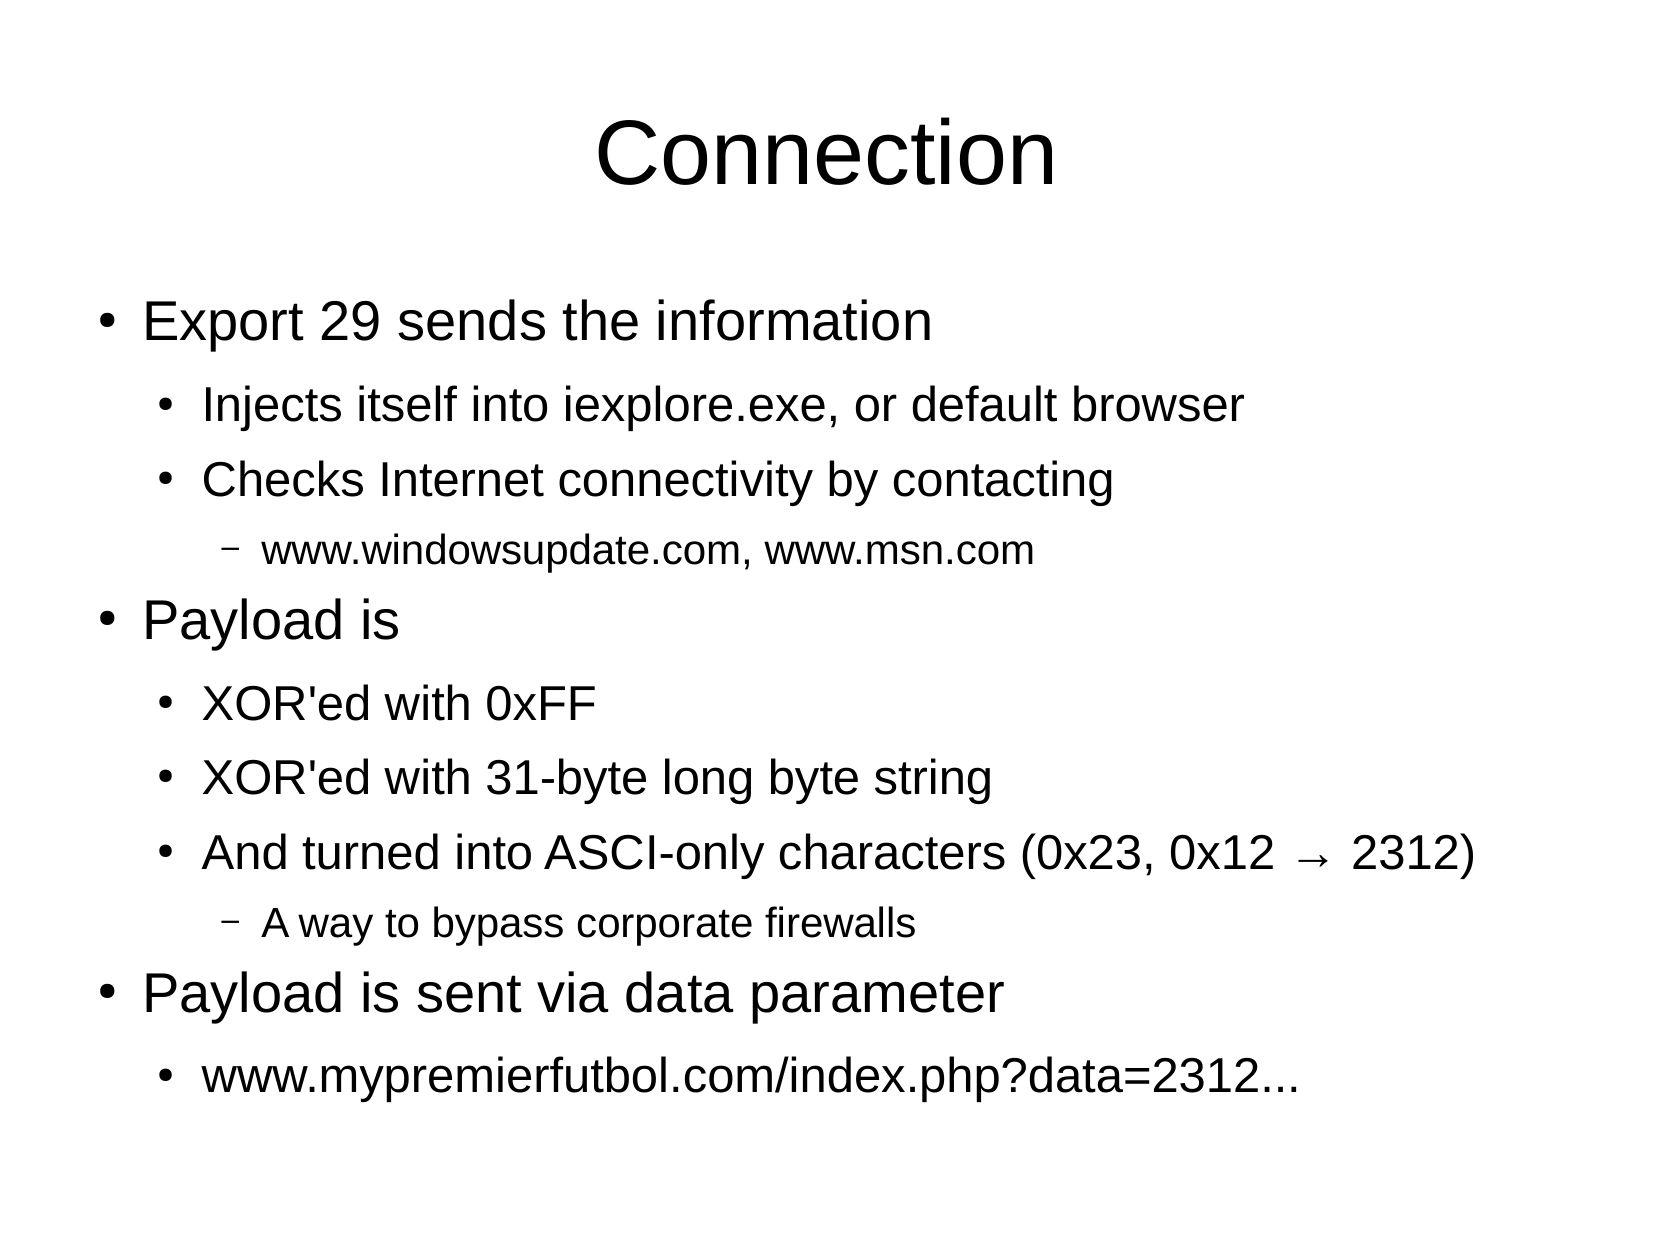

# Connection
Export 29 sends the information
Injects itself into iexplore.exe, or default browser
Checks Internet connectivity by contacting
www.windowsupdate.com, www.msn.com
Payload is
XOR'ed with 0xFF
XOR'ed with 31-byte long byte string
And turned into ASCI-only characters (0x23, 0x12 → 2312)
A way to bypass corporate firewalls
Payload is sent via data parameter
www.mypremierfutbol.com/index.php?data=2312...